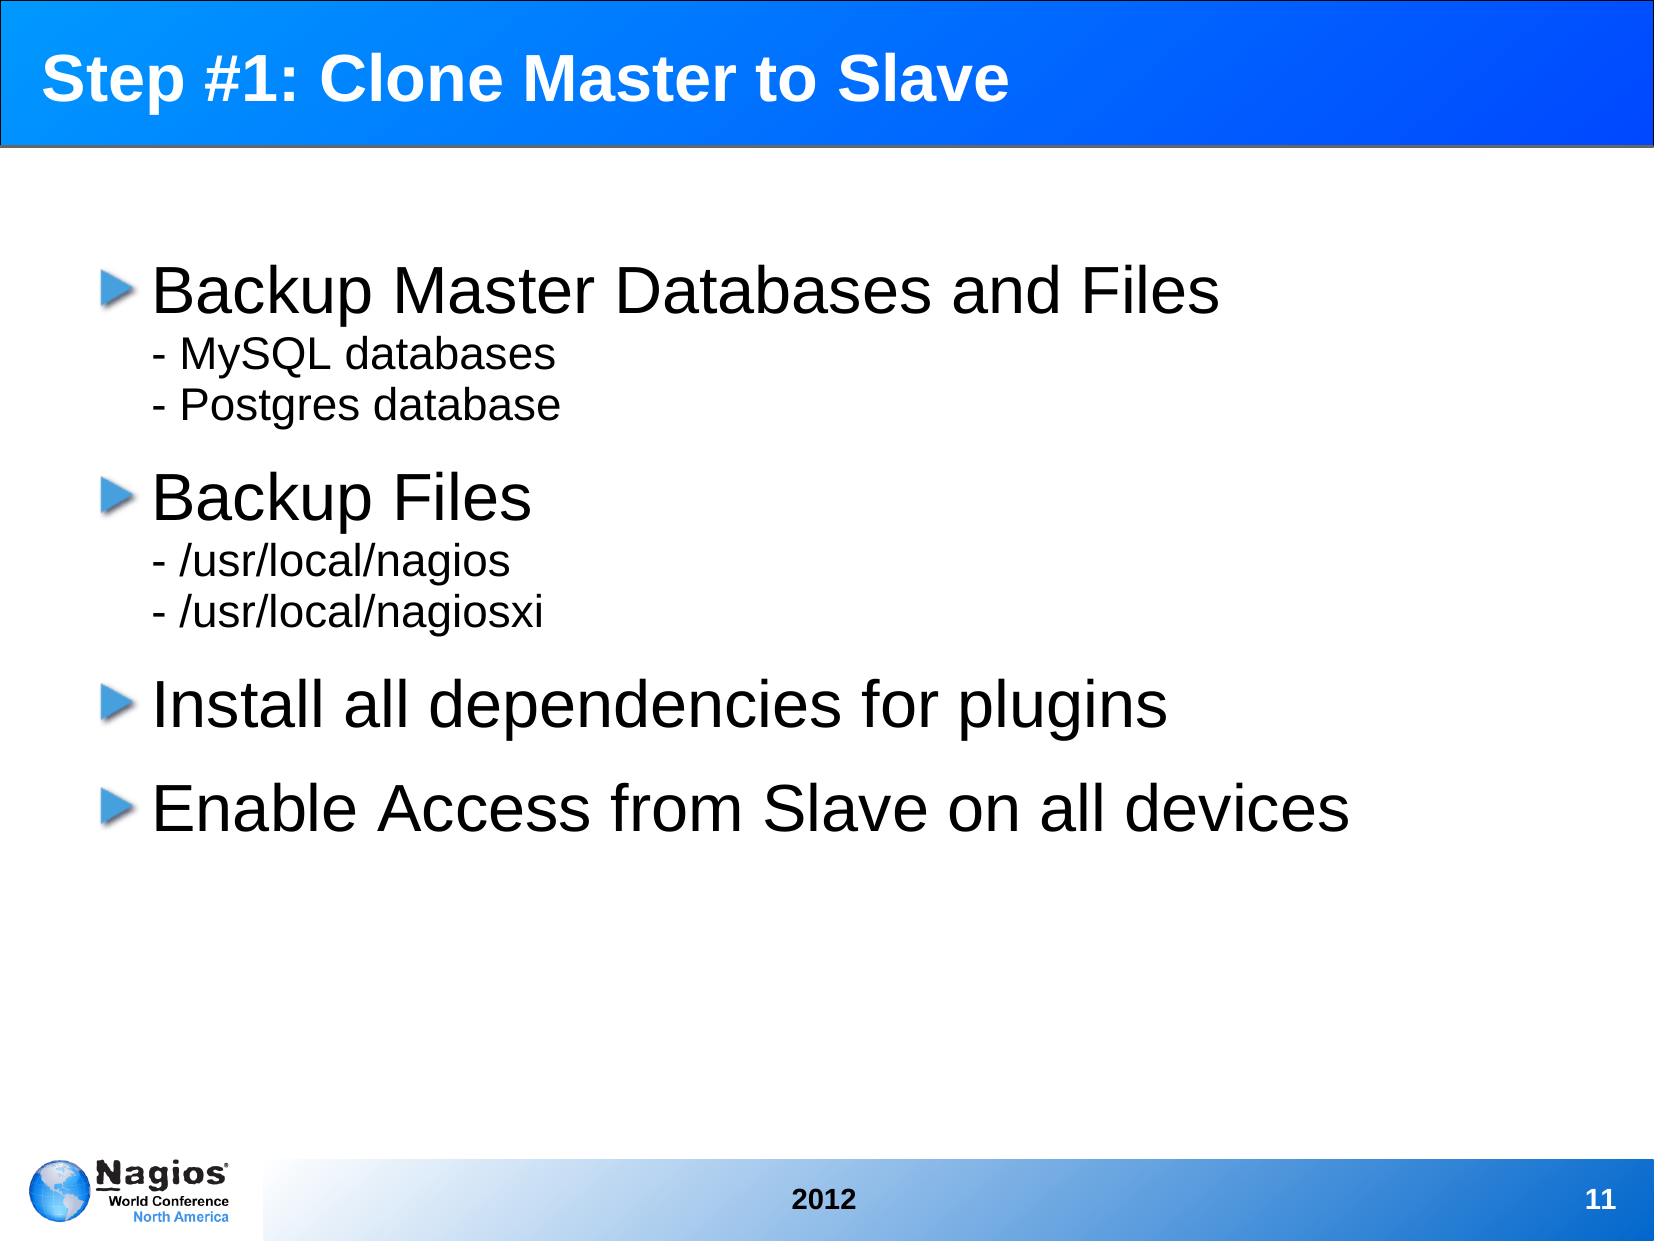

# Step #1: Clone Master to Slave
Backup Master Databases and Files
- MySQL databases
- Postgres database
Backup Files
- /usr/local/nagios
- /usr/local/nagiosxi
Install all dependencies for plugins
Enable Access from Slave on all devices
2011
11